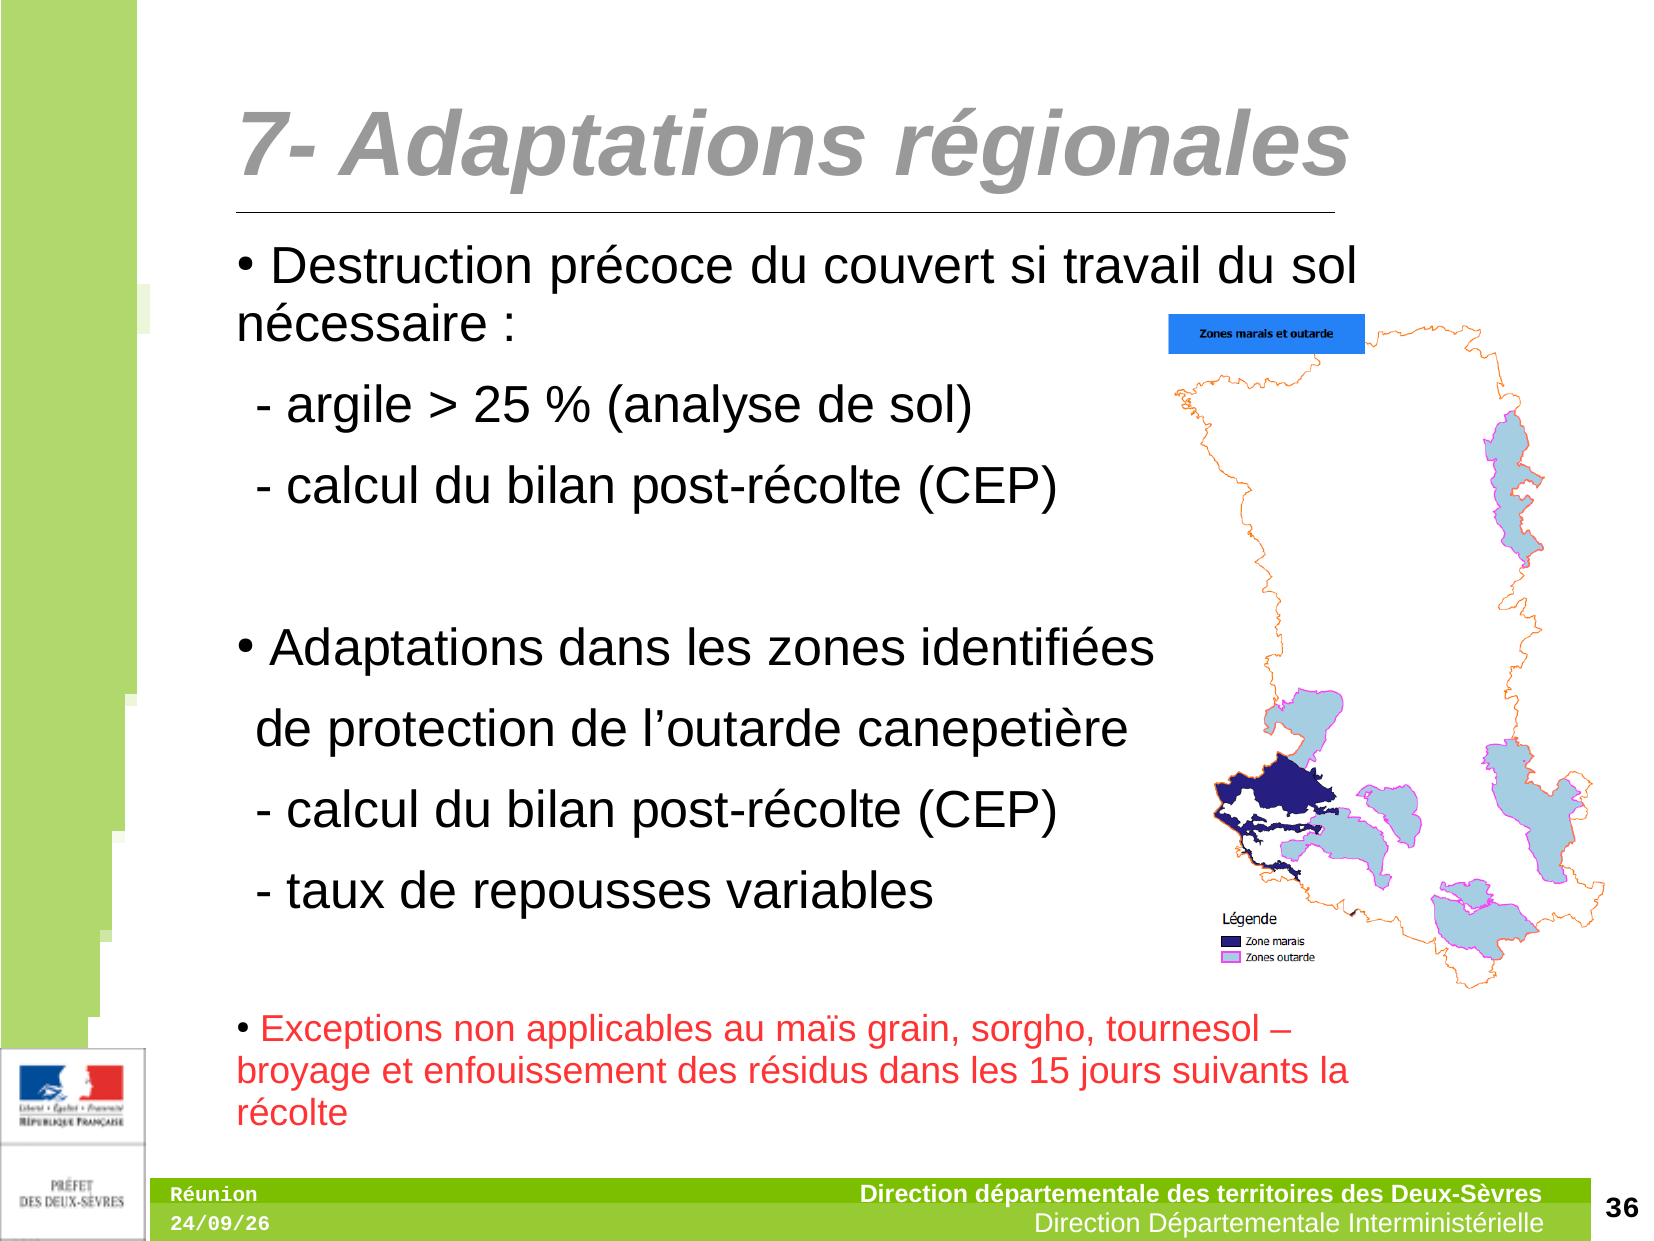

# 7- Adaptations régionales
 Destruction précoce du couvert si travail du sol nécessaire :
- argile > 25 % (analyse de sol)
- calcul du bilan post-récolte (CEP)
 Adaptations dans les zones identifiées
de protection de l’outarde canepetière
- calcul du bilan post-récolte (CEP)
- taux de repousses variables
 Exceptions non applicables au maïs grain, sorgho, tournesol – broyage et enfouissement des résidus dans les 15 jours suivants la récolte
Réunion